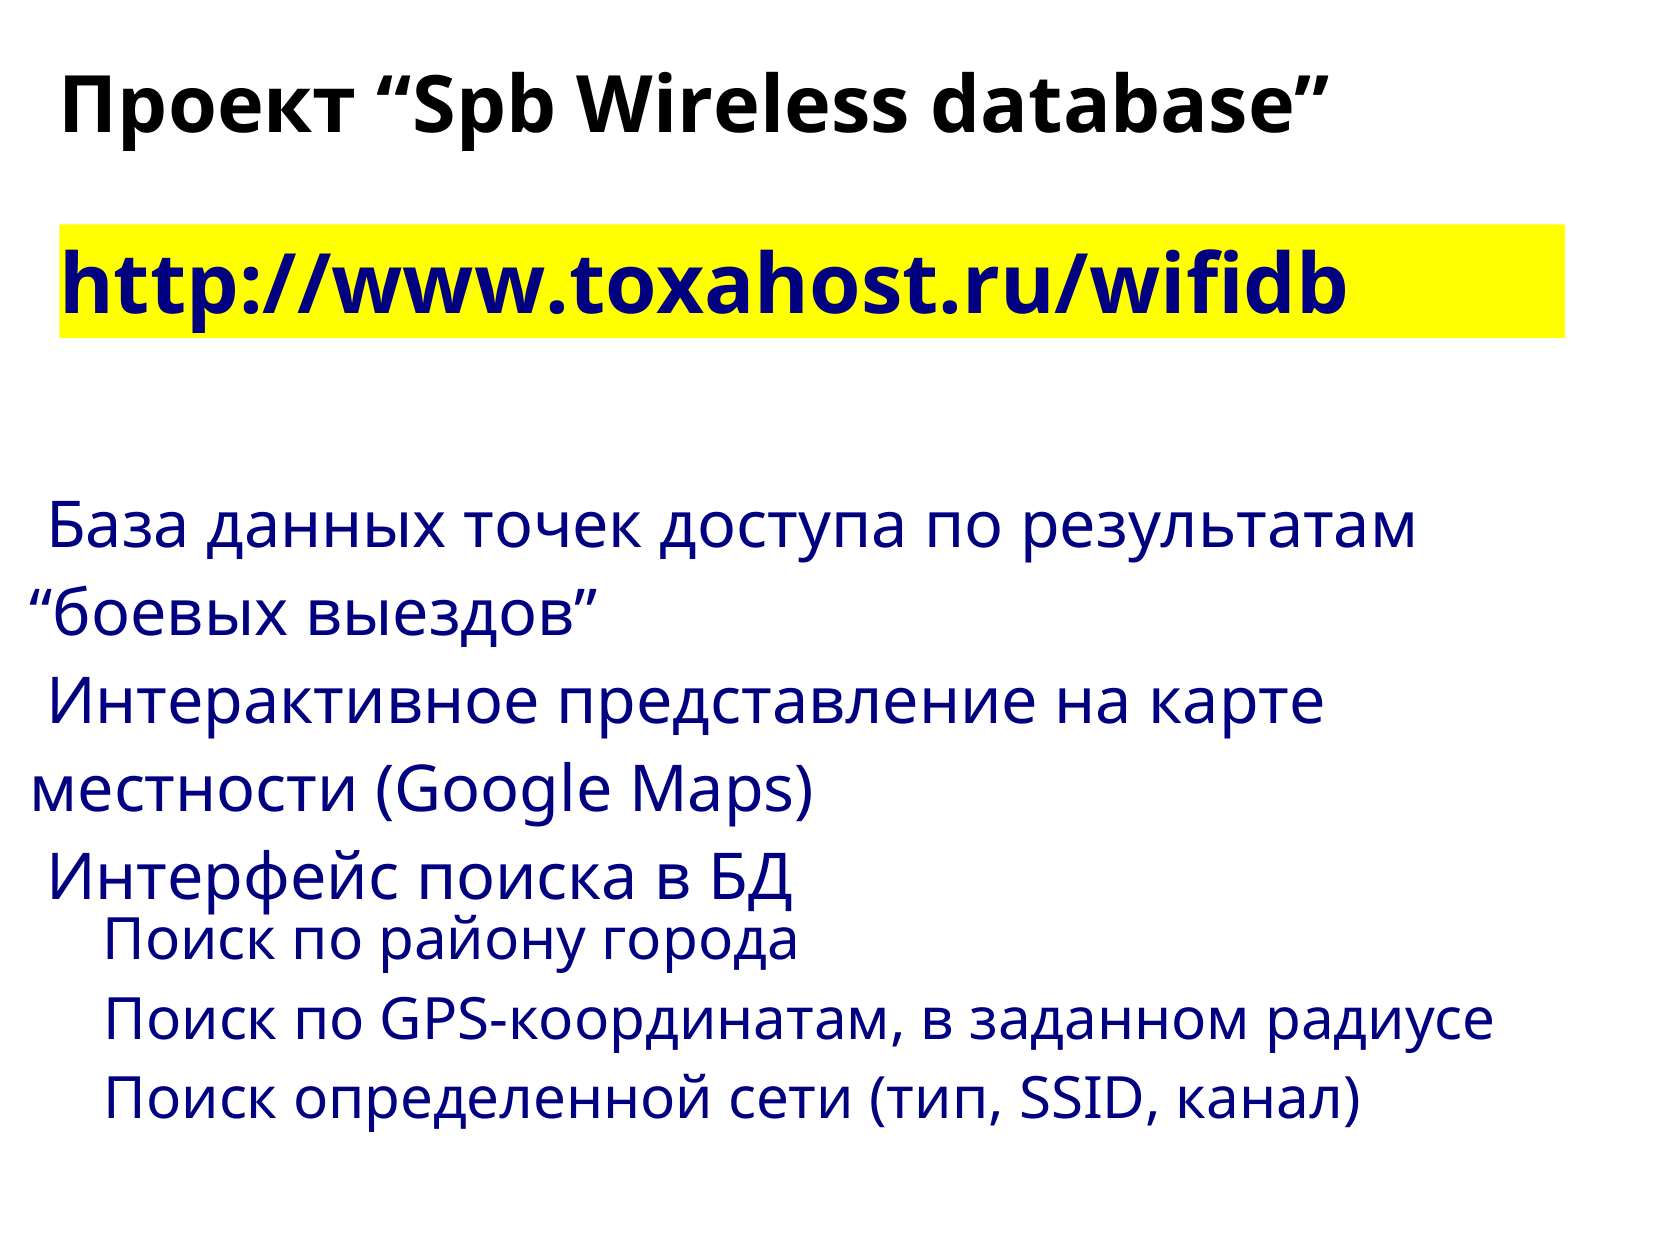

Проект “Spb Wireless database”
http://www.toxahost.ru/wifidb
 База данных точек доступа по результатам “боевых выездов”
 Интерактивное представление на карте местности (Google Maps)
 Интерфейс поиска в БД
 Поиск по району города
 Поиск по GPS-координатам, в заданном радиусе
 Поиск определенной сети (тип, SSID, канал)